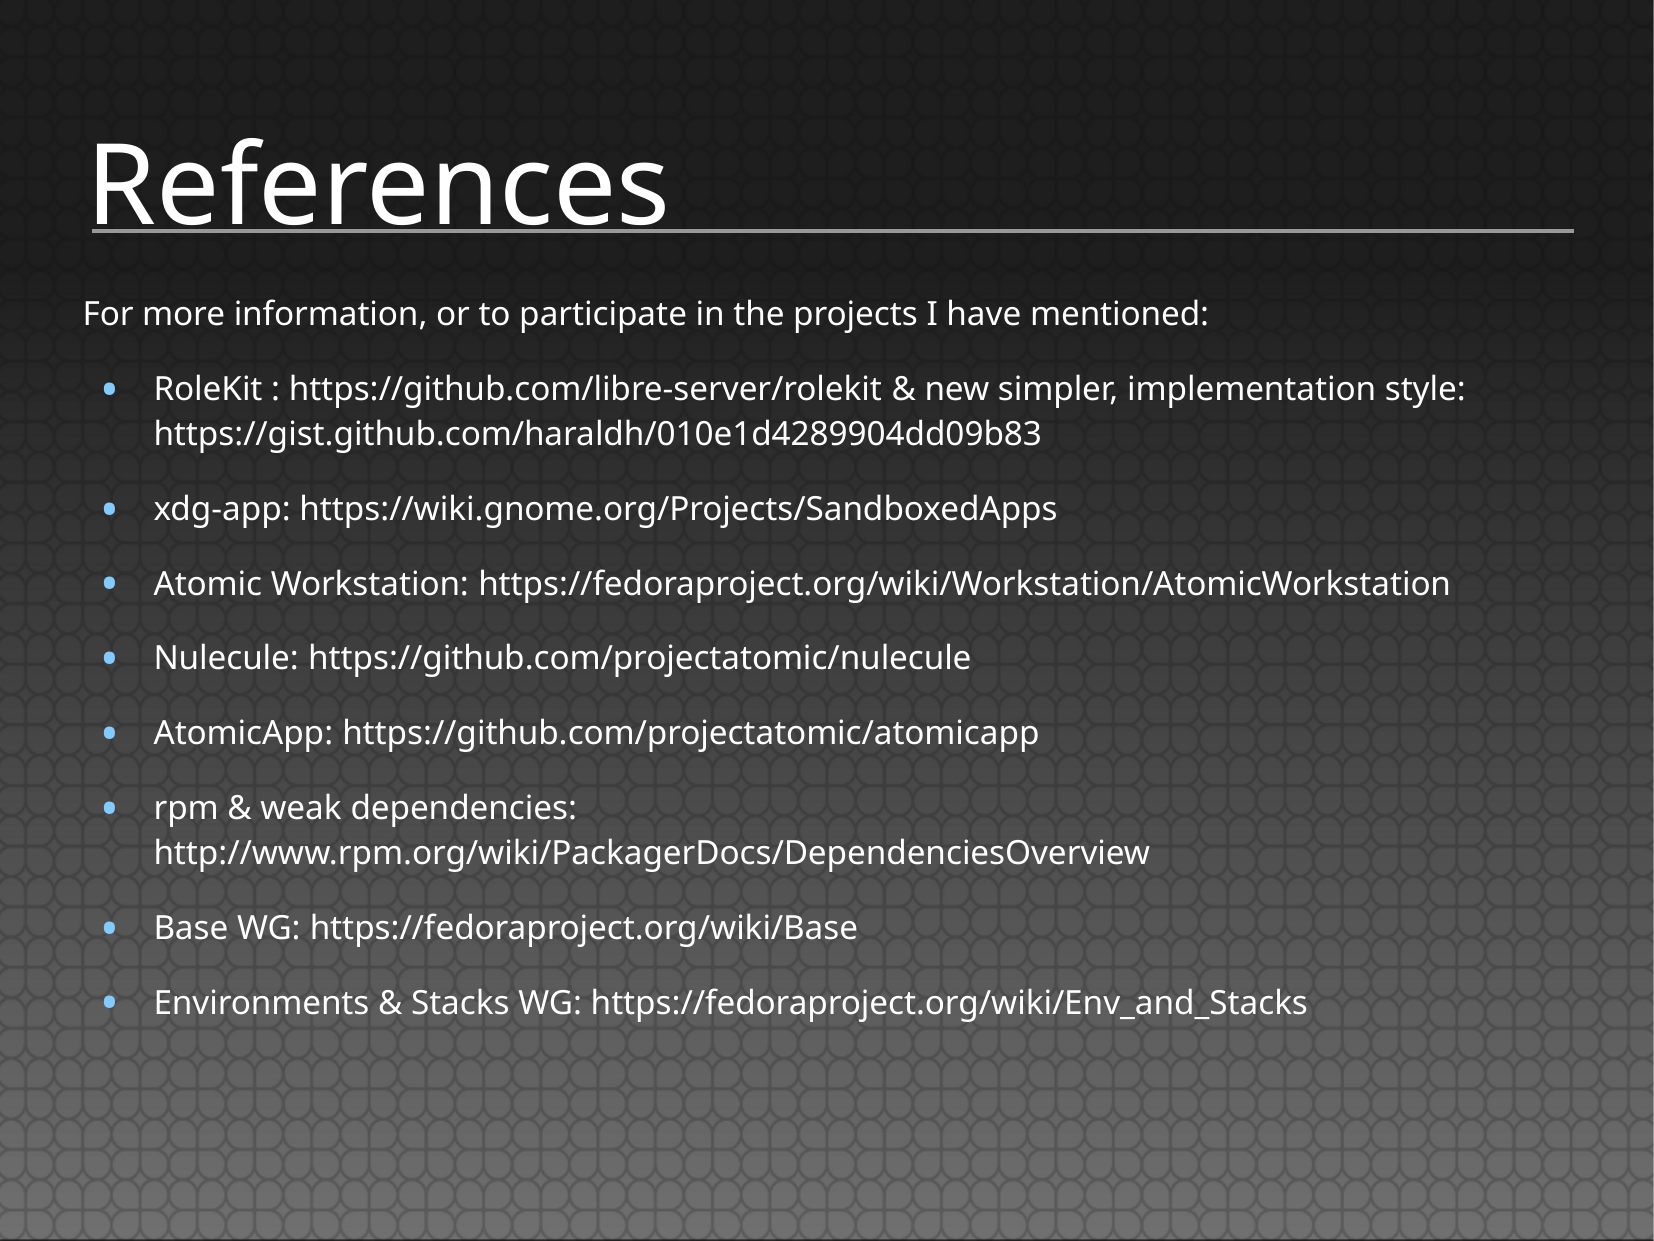

# References
For more information, or to participate in the projects I have mentioned:
RoleKit : https://github.com/libre-server/rolekit & new simpler, implementation style: https://gist.github.com/haraldh/010e1d4289904dd09b83
xdg-app: https://wiki.gnome.org/Projects/SandboxedApps
Atomic Workstation: https://fedoraproject.org/wiki/Workstation/AtomicWorkstation
Nulecule: https://github.com/projectatomic/nulecule
AtomicApp: https://github.com/projectatomic/atomicapp
rpm & weak dependencies: http://www.rpm.org/wiki/PackagerDocs/DependenciesOverview
Base WG: https://fedoraproject.org/wiki/Base
Environments & Stacks WG: https://fedoraproject.org/wiki/Env_and_Stacks